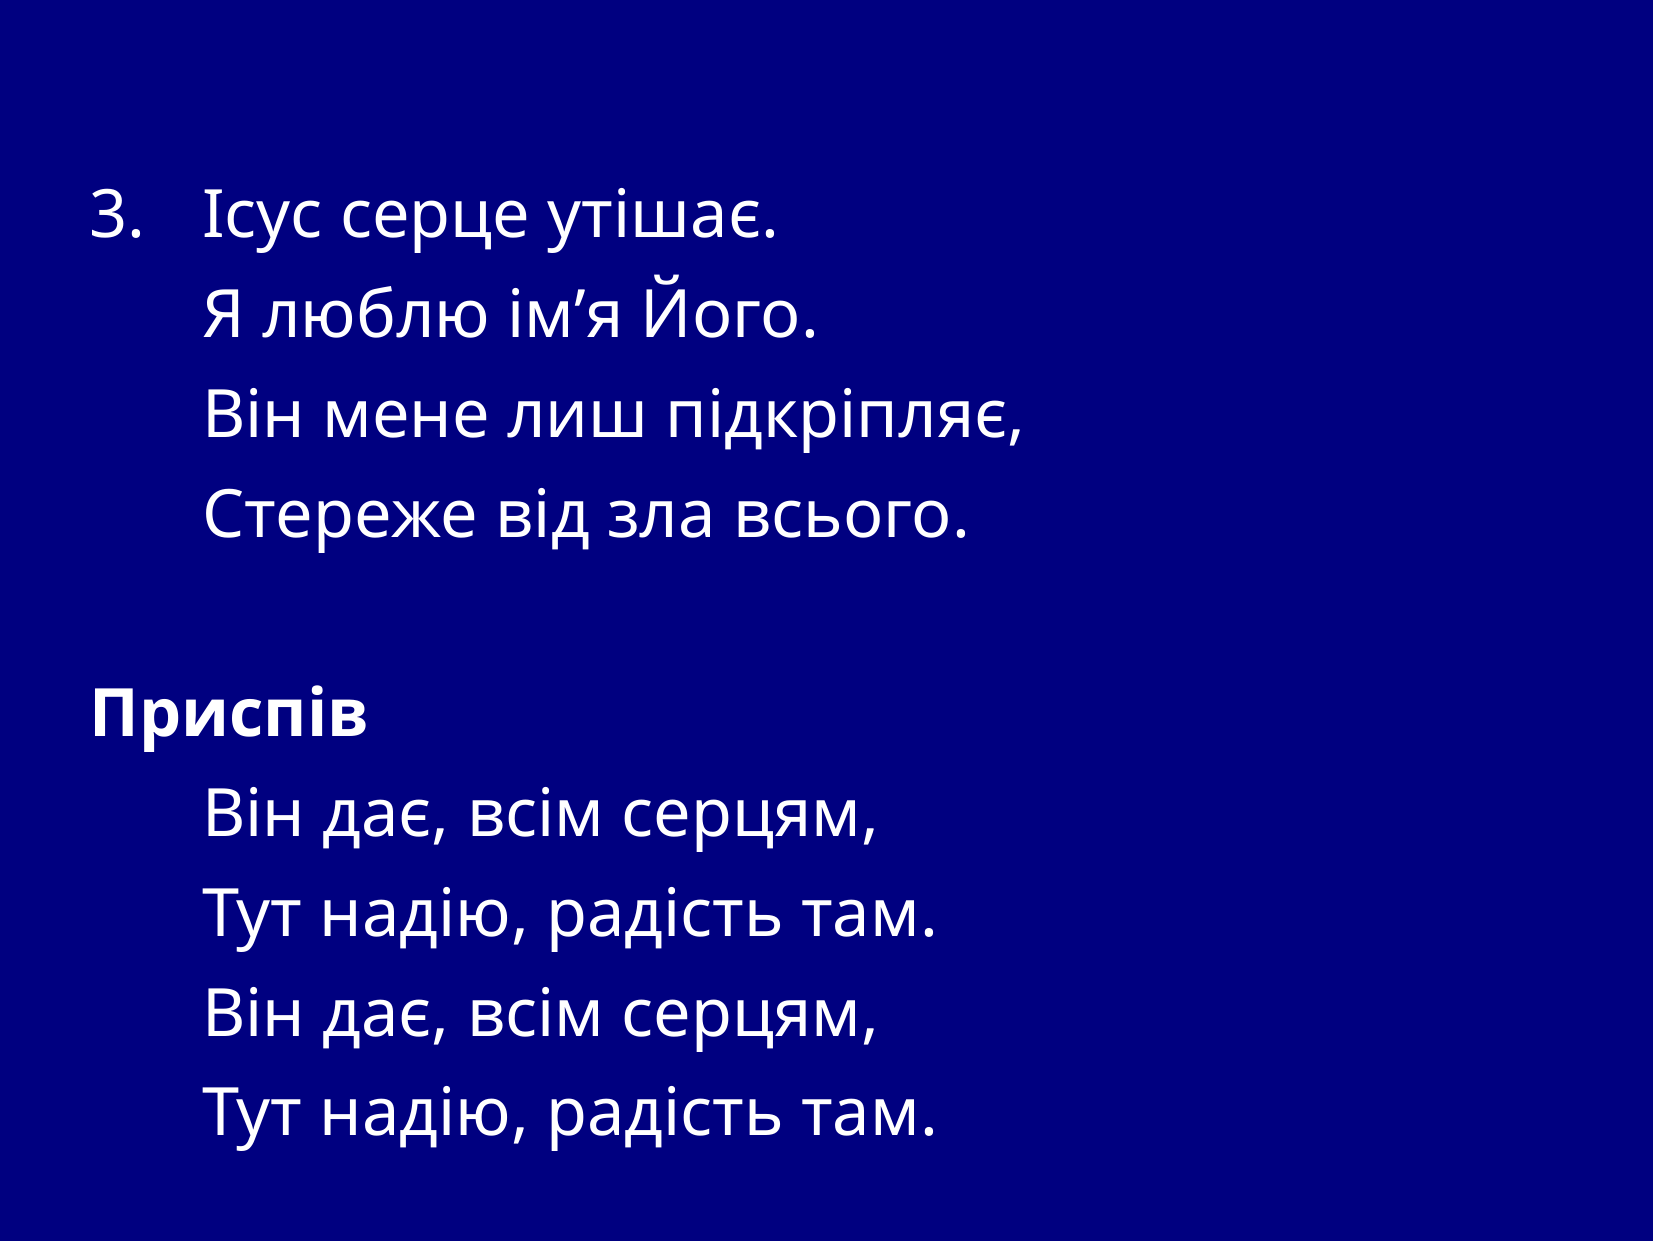

3.	Ісус серце утішає.
	Я люблю ім’я Його.
	Він мене лиш підкріпляє,
	Стереже від зла всього.
Приспів
	Він дає, всім серцям,
	Тут надію, радість там.
	Він дає, всім серцям,
	Тут надію, радість там.